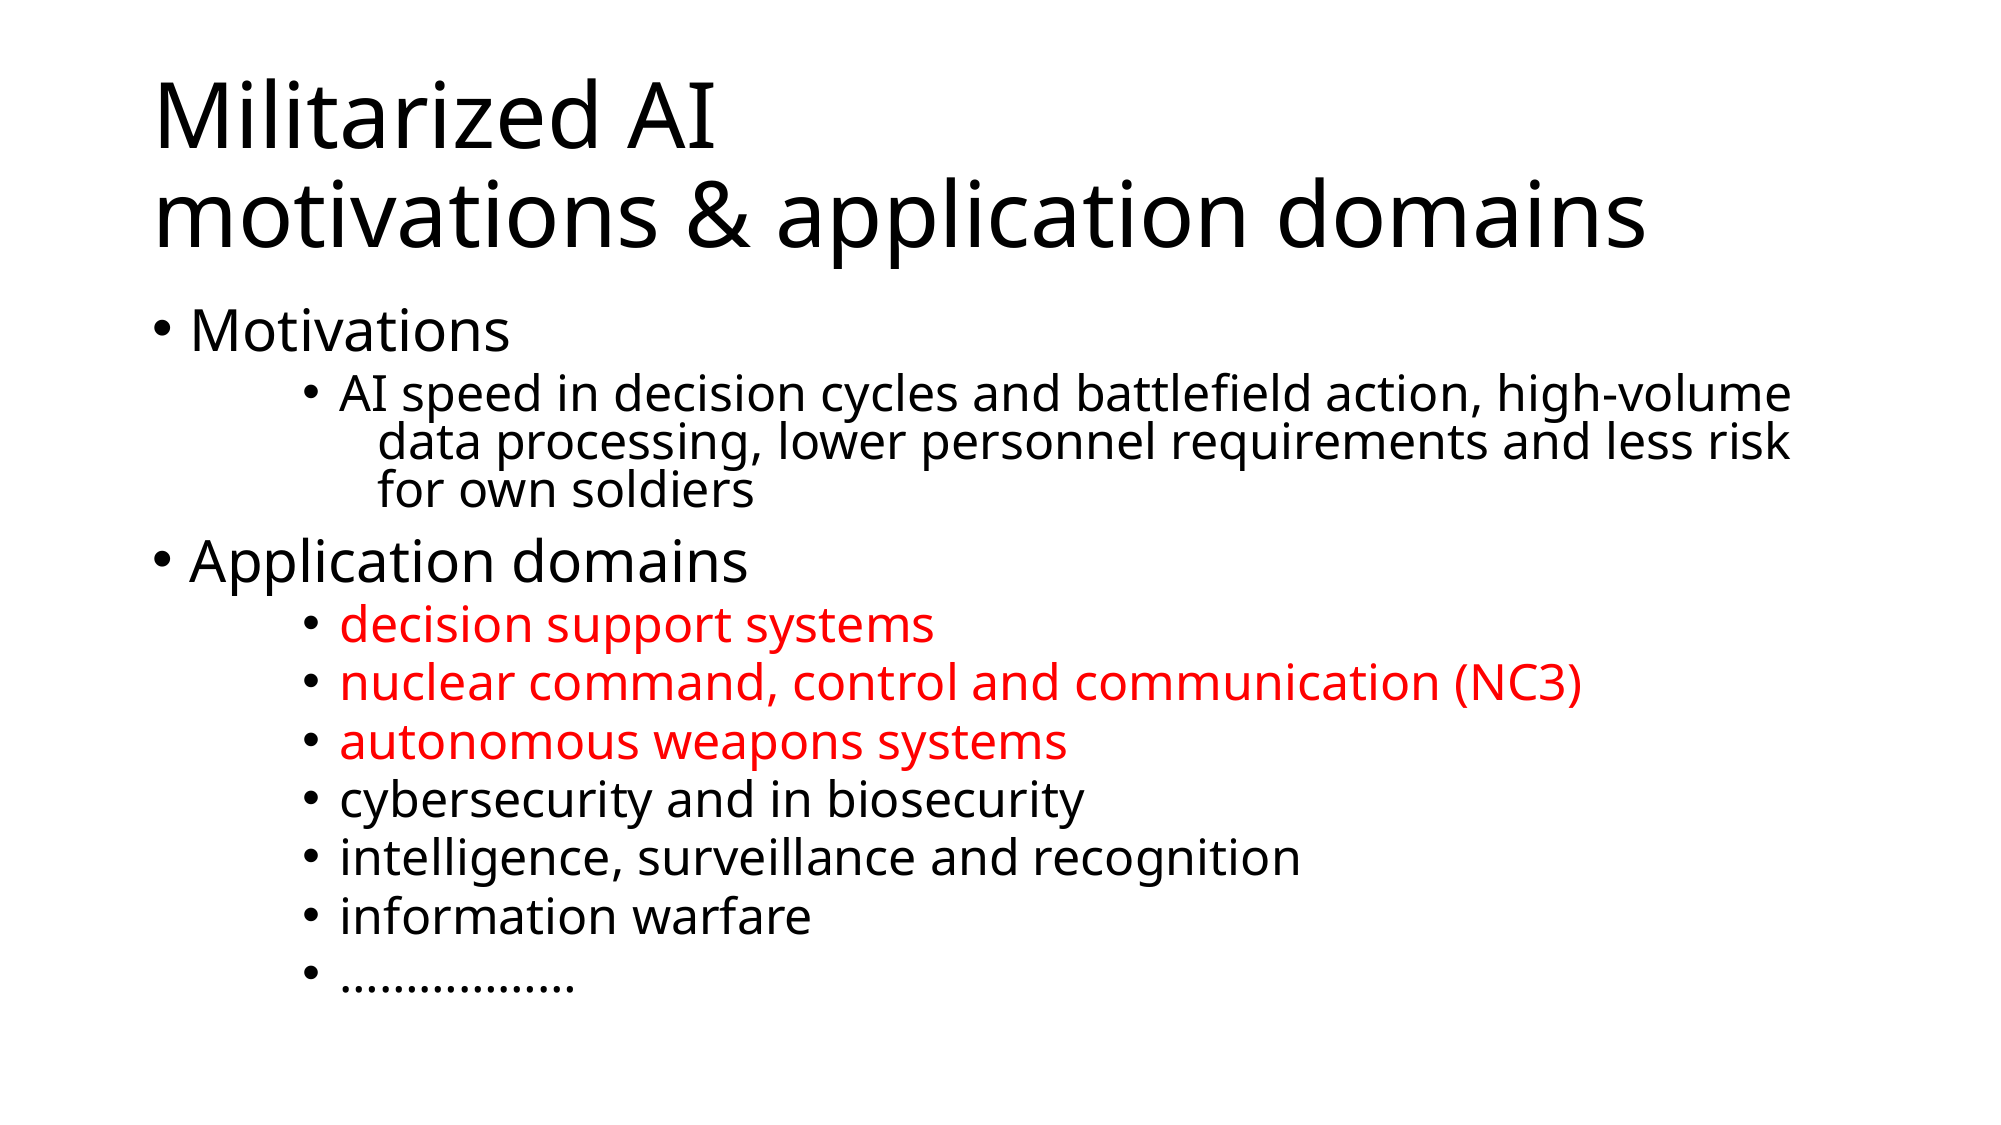

# Militarized AI motivations & application domains
Motivations
AI speed in decision cycles and battlefield action, high-volume data processing, lower personnel requirements and less risk for own soldiers
Application domains
decision support systems
nuclear command, control and communication (NC3)
autonomous weapons systems
cybersecurity and in biosecurity
intelligence, surveillance and recognition
information warfare
………………